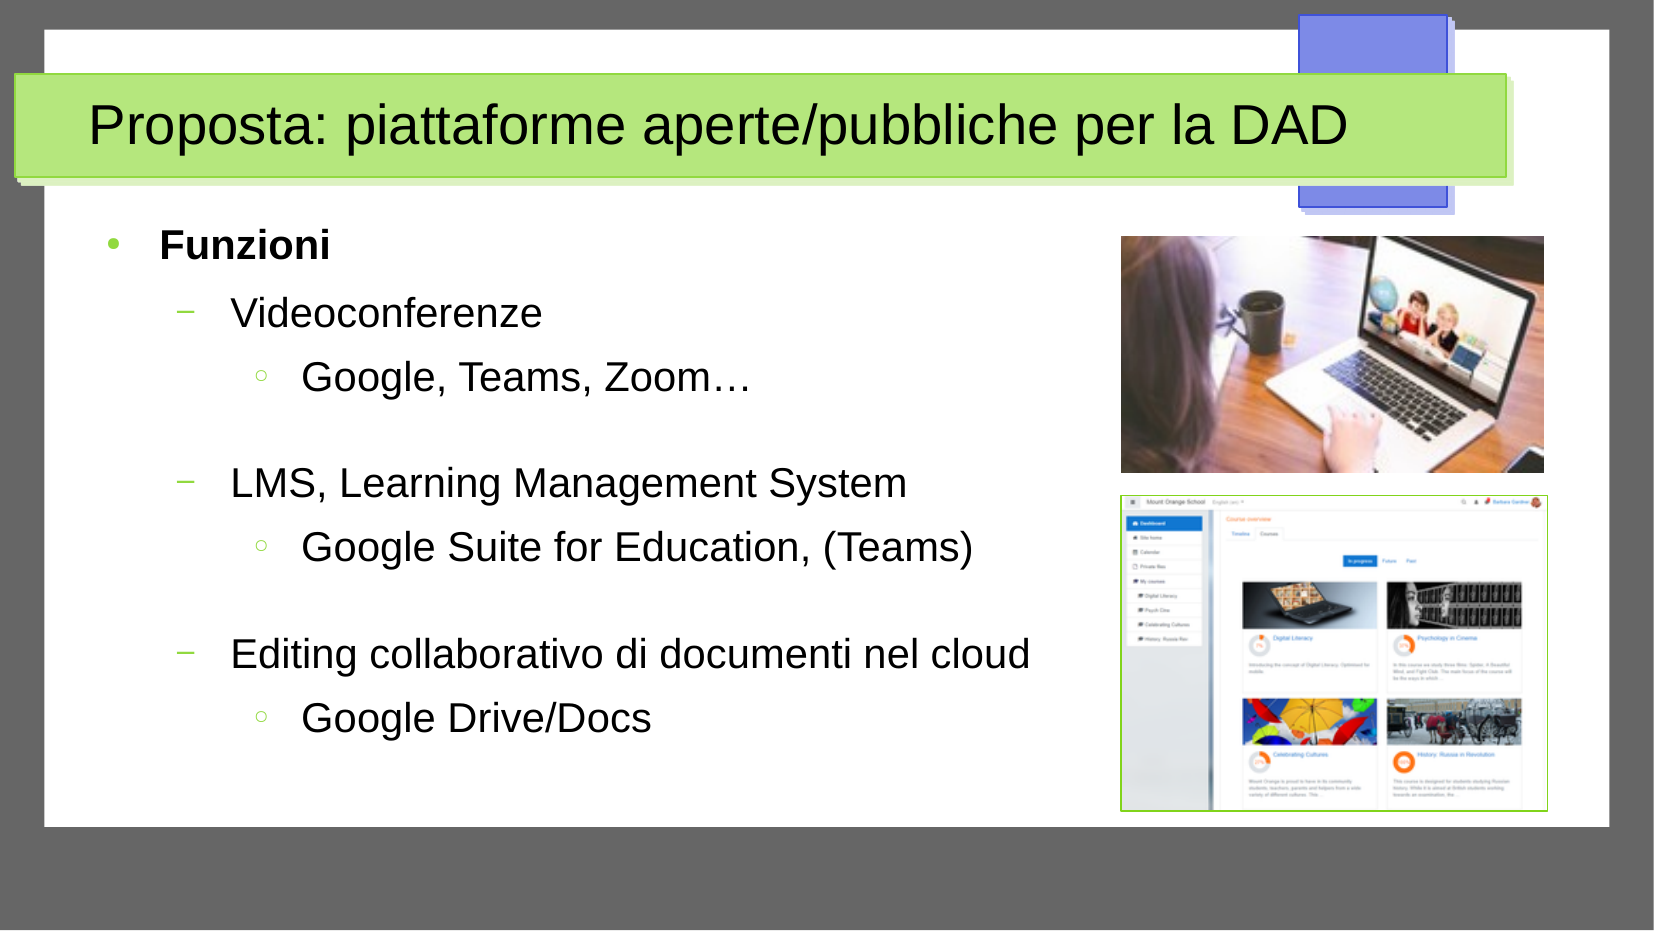

# Proposta: piattaforme aperte/pubbliche per la DAD
Funzioni
Videoconferenze
Google, Teams, Zoom…
LMS, Learning Management System
Google Suite for Education, (Teams)
Editing collaborativo di documenti nel cloud
Google Drive/Docs